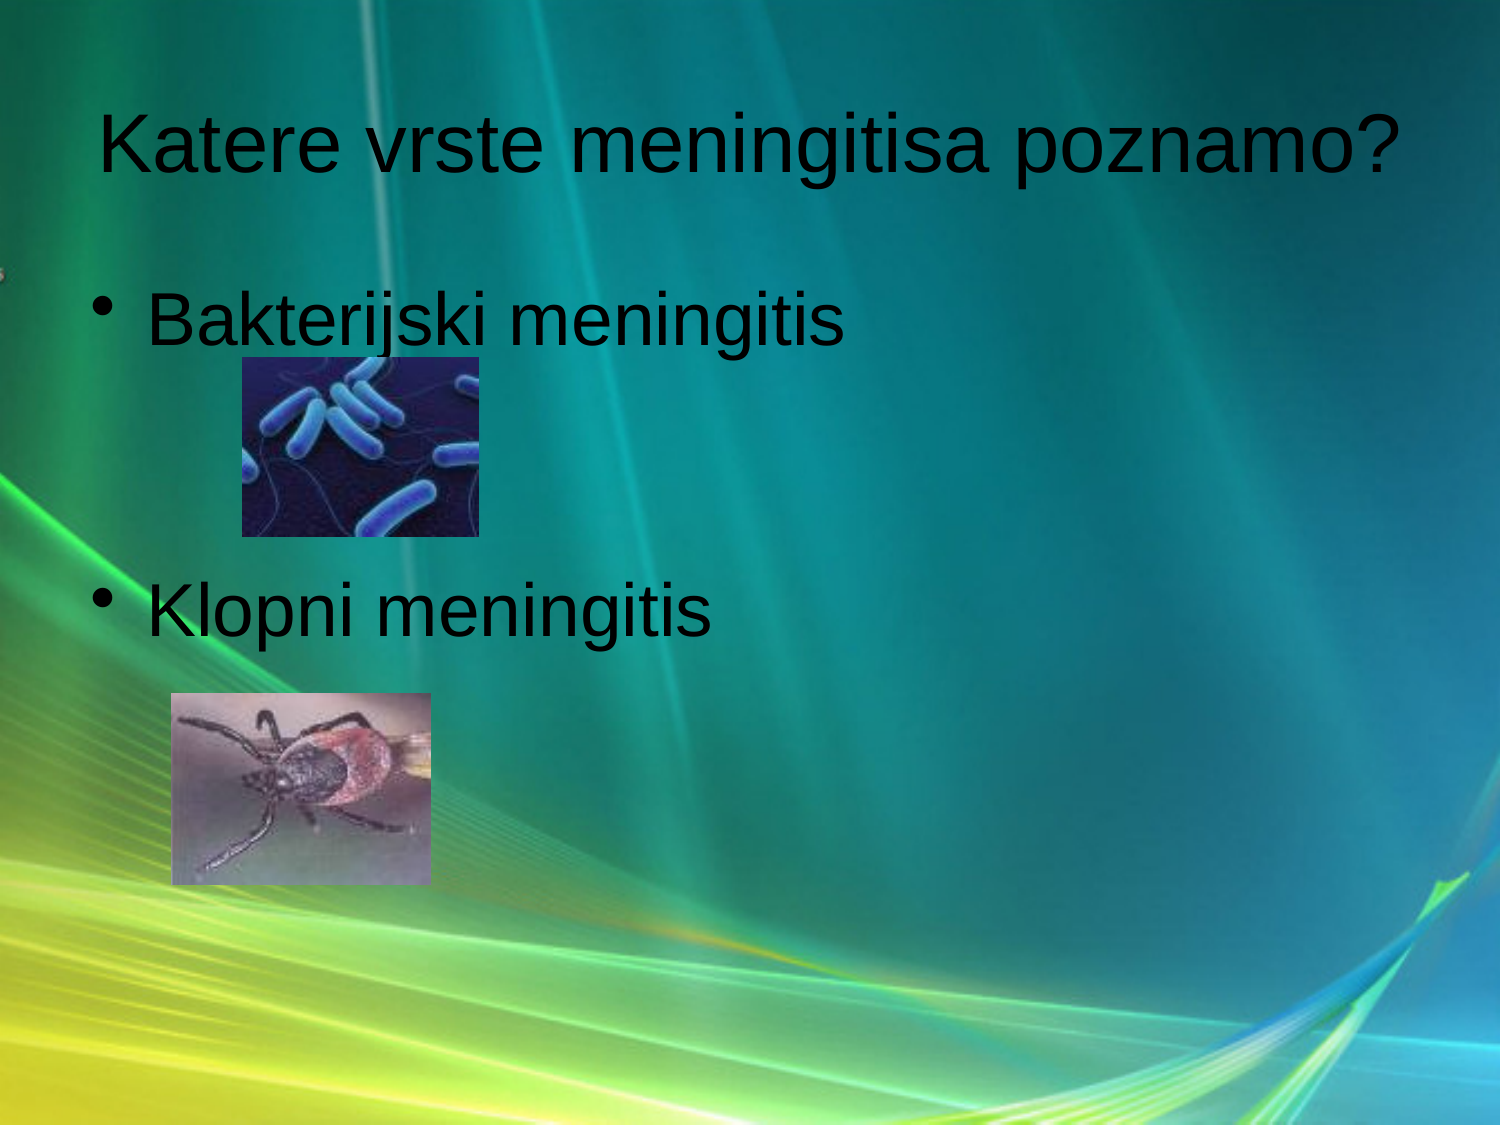

# Katere vrste meningitisa poznamo?
Bakterijski meningitis
Klopni meningitis